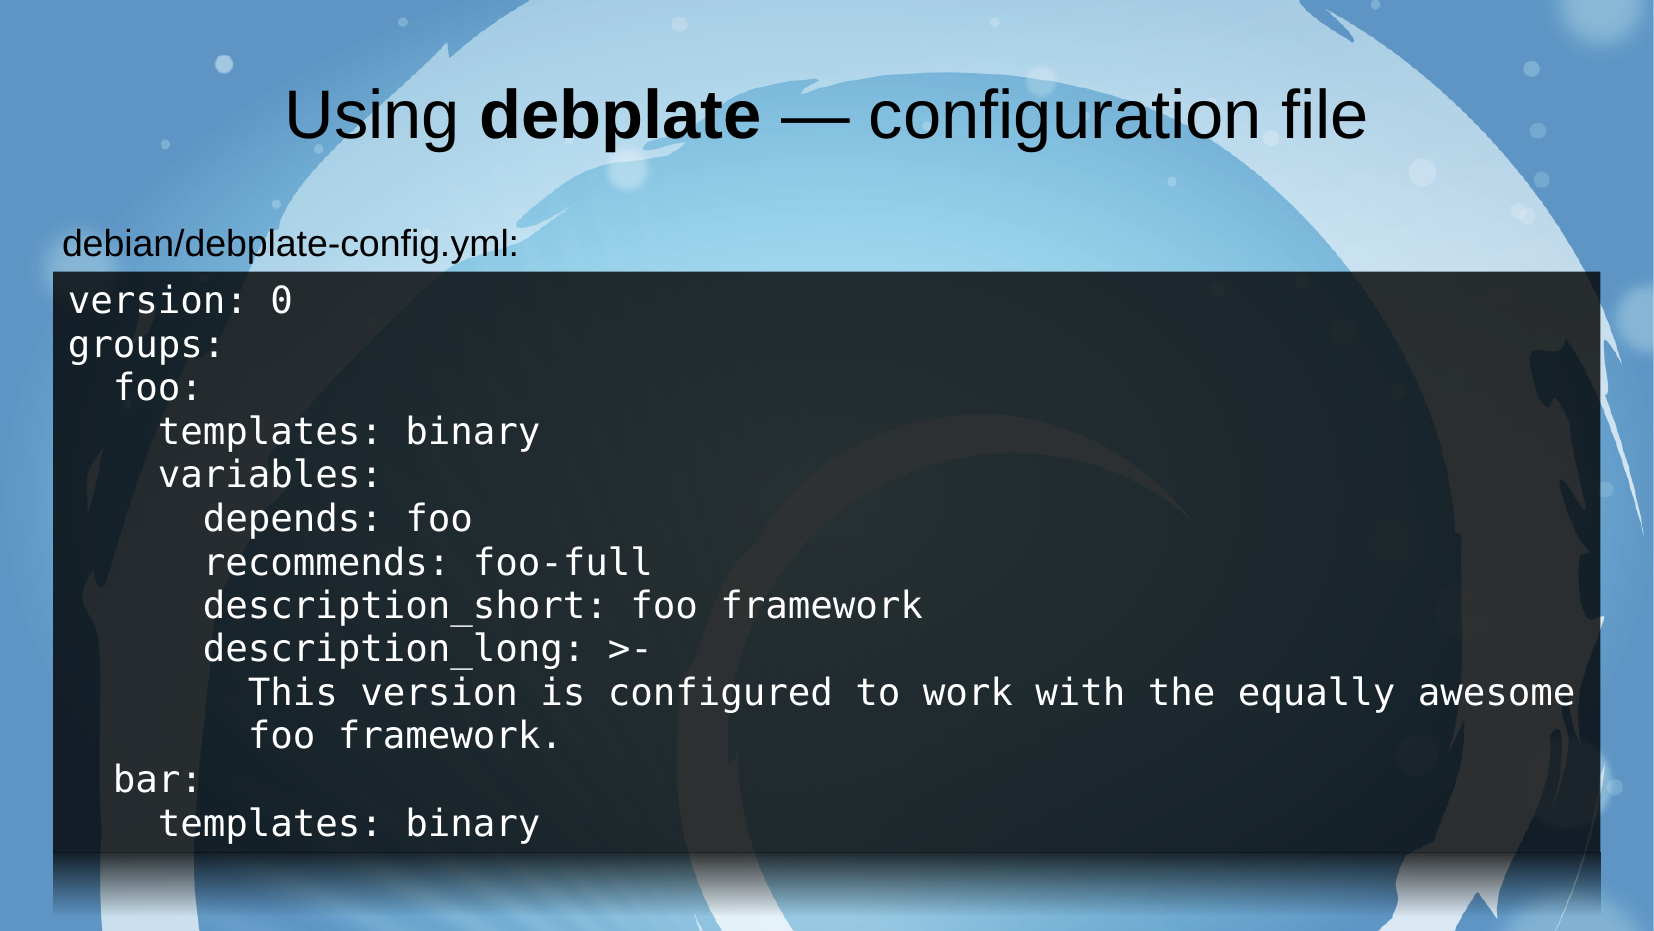

# Using debplate — configuration file
debian/debplate-config.yml:
version: 0
groups:
 foo:
 templates: binary
 variables:
 depends: foo
 recommends: foo-full
 description_short: foo framework
 description_long: >-
 This version is configured to work with the equally awesome
 foo framework.
 bar:
 templates: binary